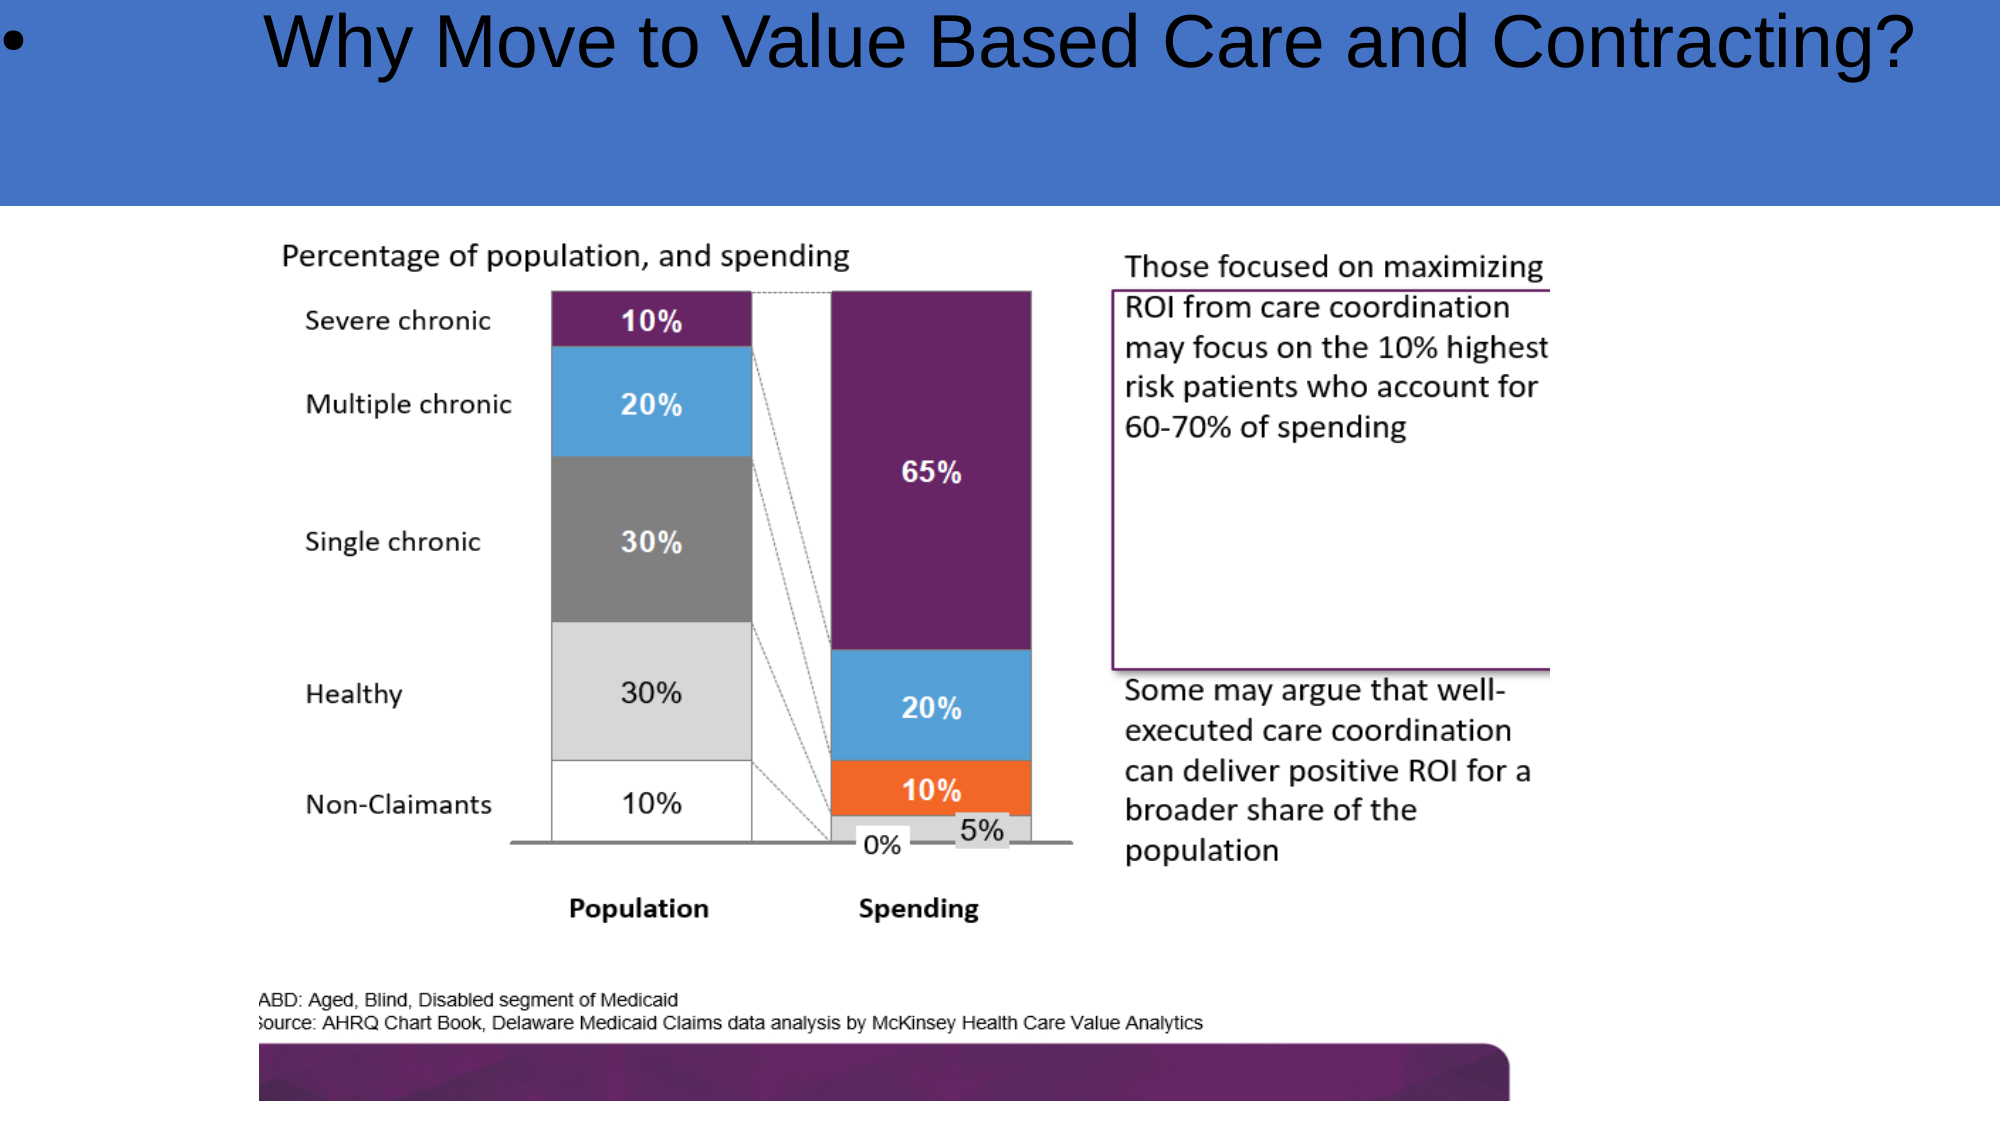

| Why Move to Value Based Care and Contracting? |
| --- |